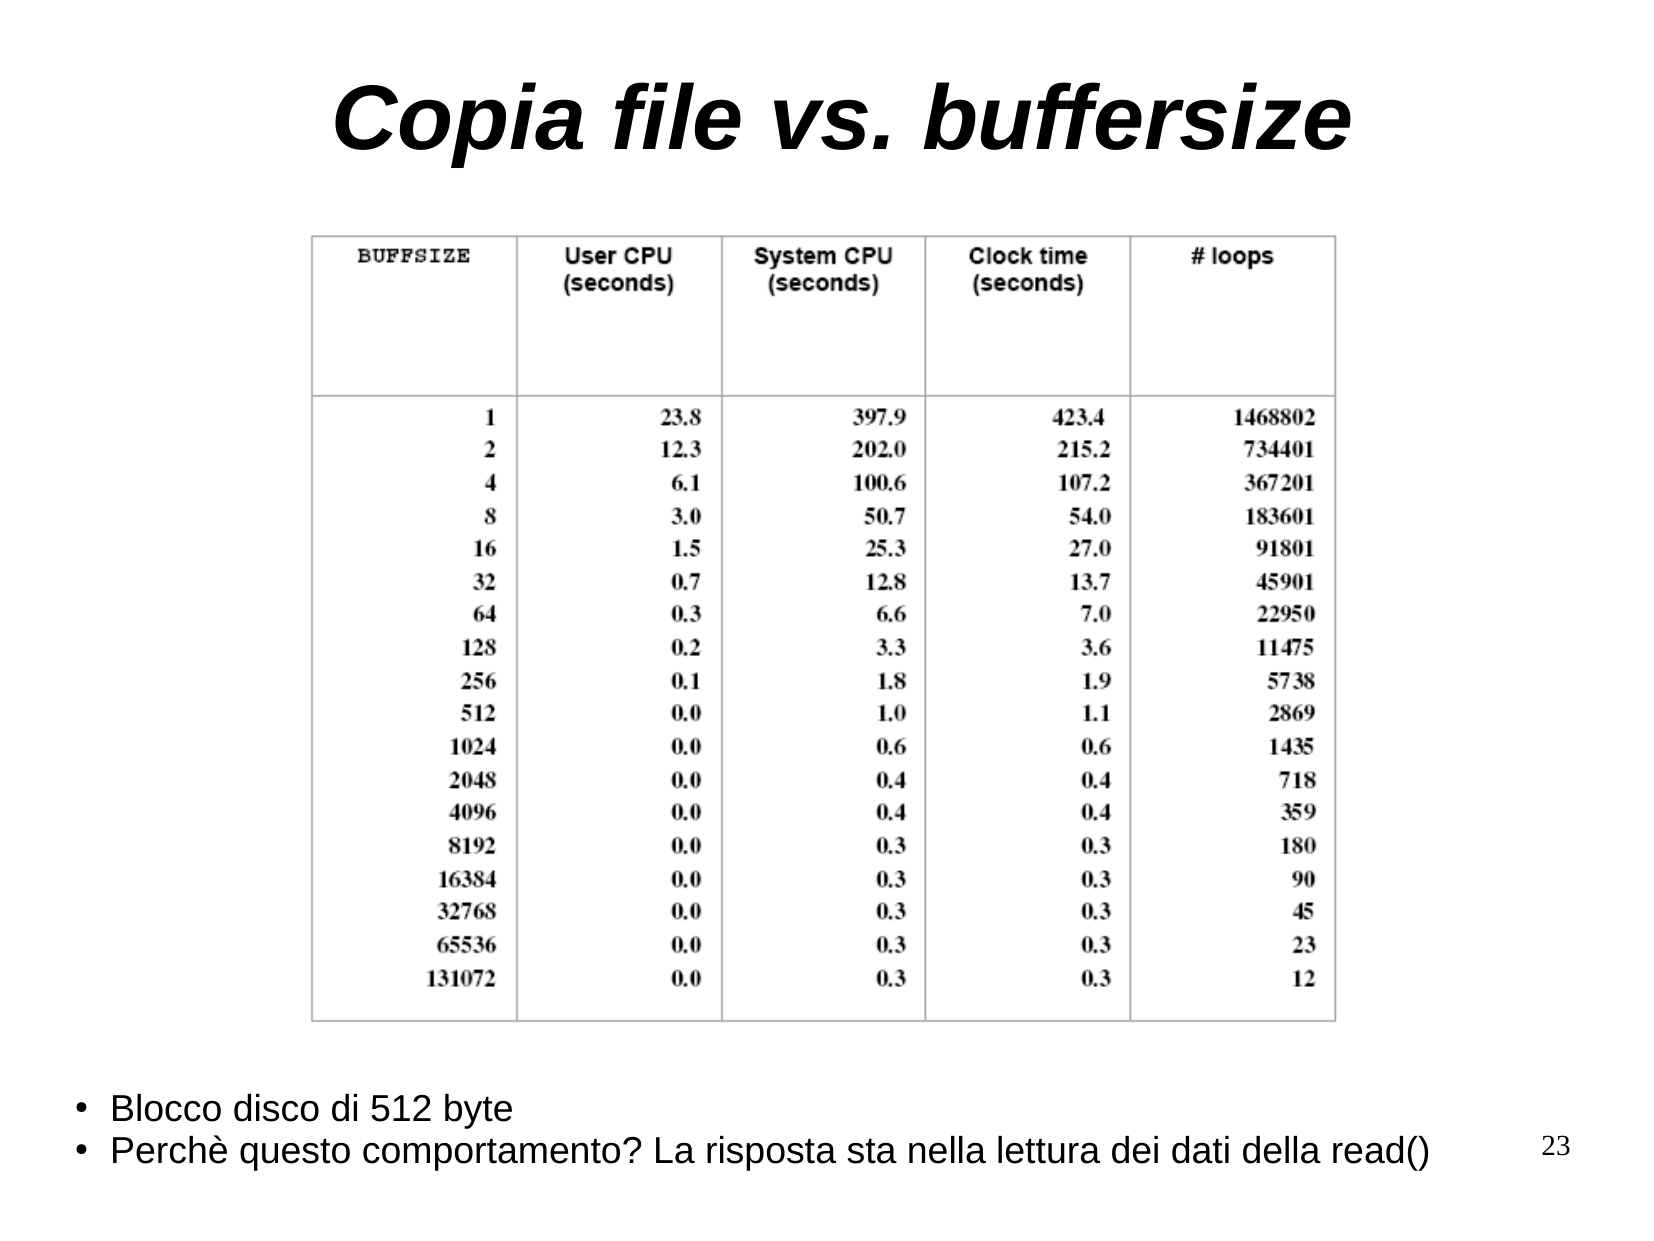

# Copia file vs. buffersize
Blocco disco di 512 byte
Perchè questo comportamento? La risposta sta nella lettura dei dati della read()
23